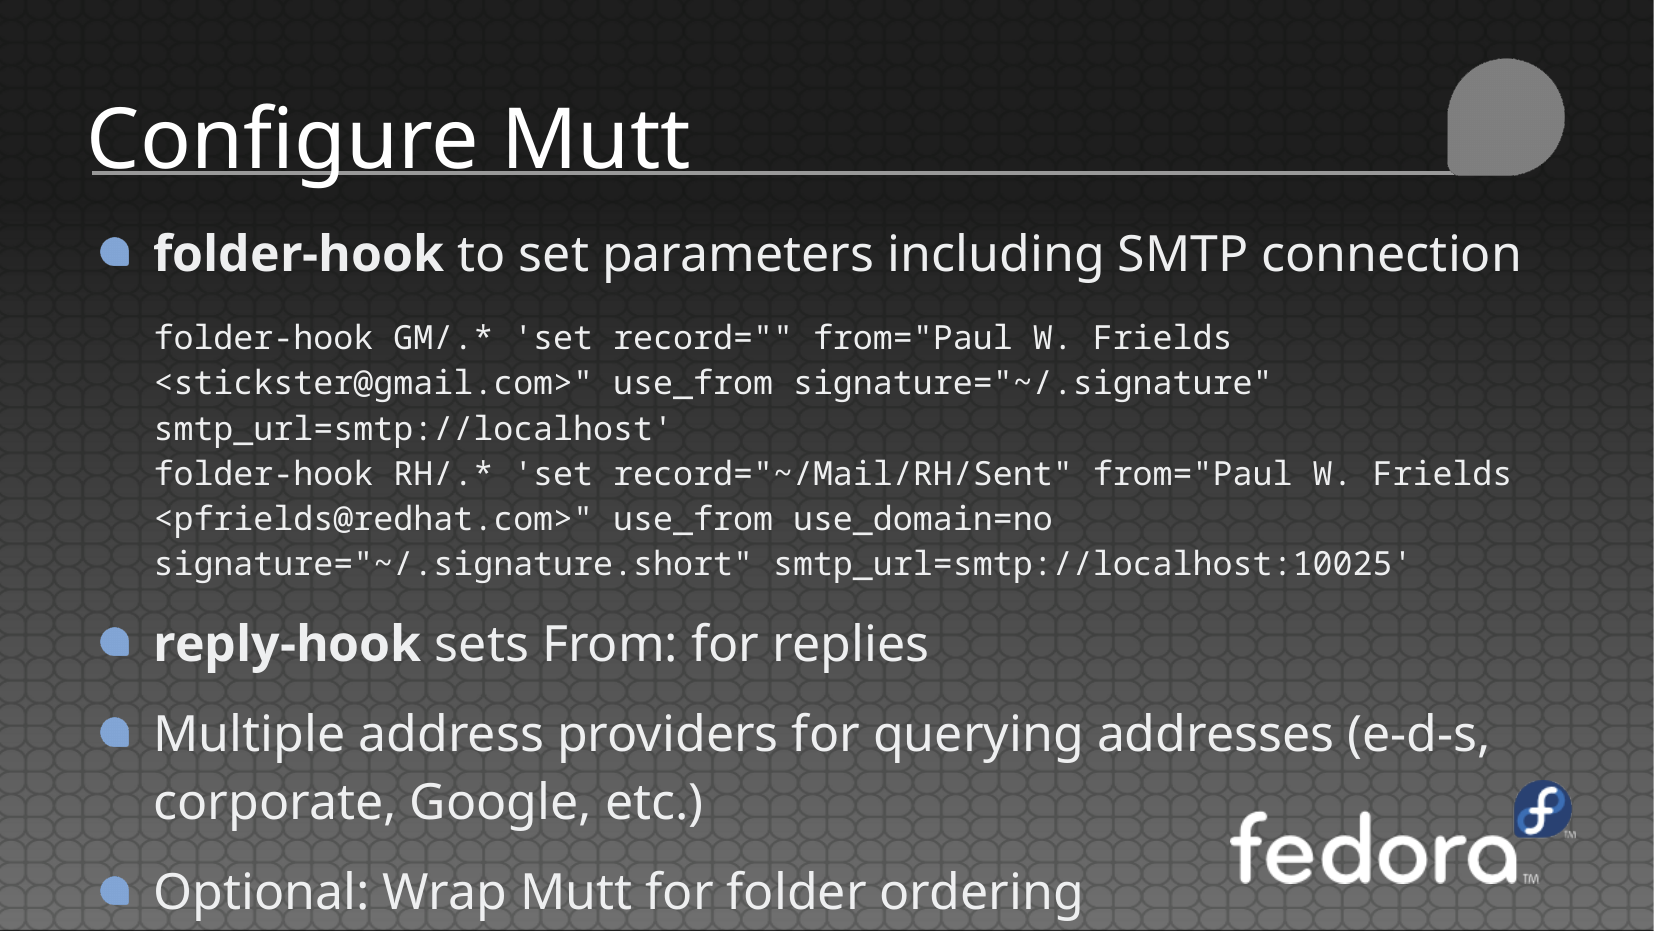

# Configure Mutt
folder-hook to set parameters including SMTP connection
folder-hook GM/.* 'set record="" from="Paul W. Frields <stickster@gmail.com>" use_from signature="~/.signature" smtp_url=smtp://localhost'
folder-hook RH/.* 'set record="~/Mail/RH/Sent" from="Paul W. Frields <pfrields@redhat.com>" use_from use_domain=no signature="~/.signature.short" smtp_url=smtp://localhost:10025'
reply-hook sets From: for replies
Multiple address providers for querying addresses (e-d-s, corporate, Google, etc.)
Optional: Wrap Mutt for folder ordering